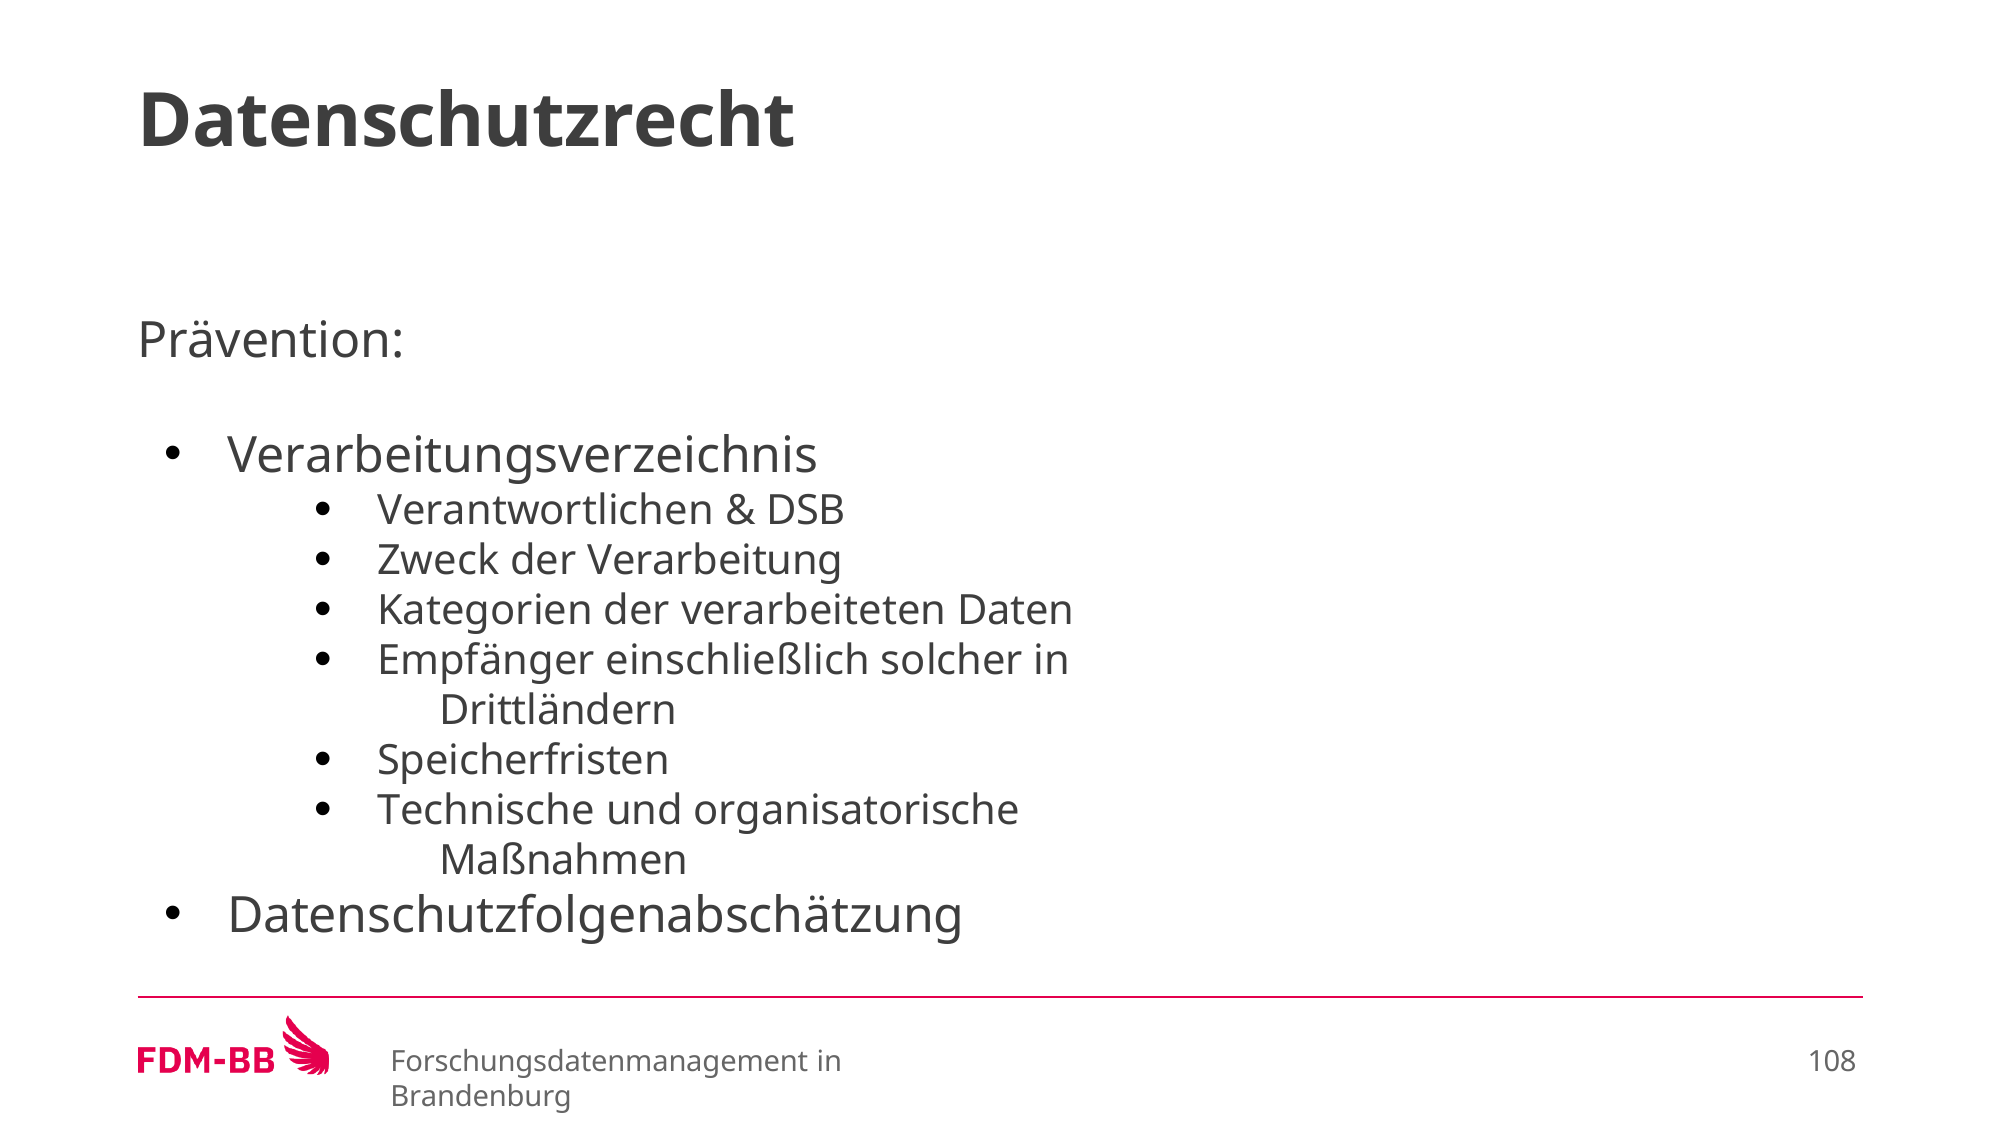

# Datenschutzrecht
Prävention:
Verarbeitungsverzeichnis
Verantwortlichen & DSB
Zweck der Verarbeitung
Kategorien der verarbeiteten Daten
Empfänger einschließlich solcher in Drittländern
Speicherfristen
Technische und organisatorische Maßnahmen
Datenschutzfolgenabschätzung
Forschungsdatenmanagement in Brandenburg
108